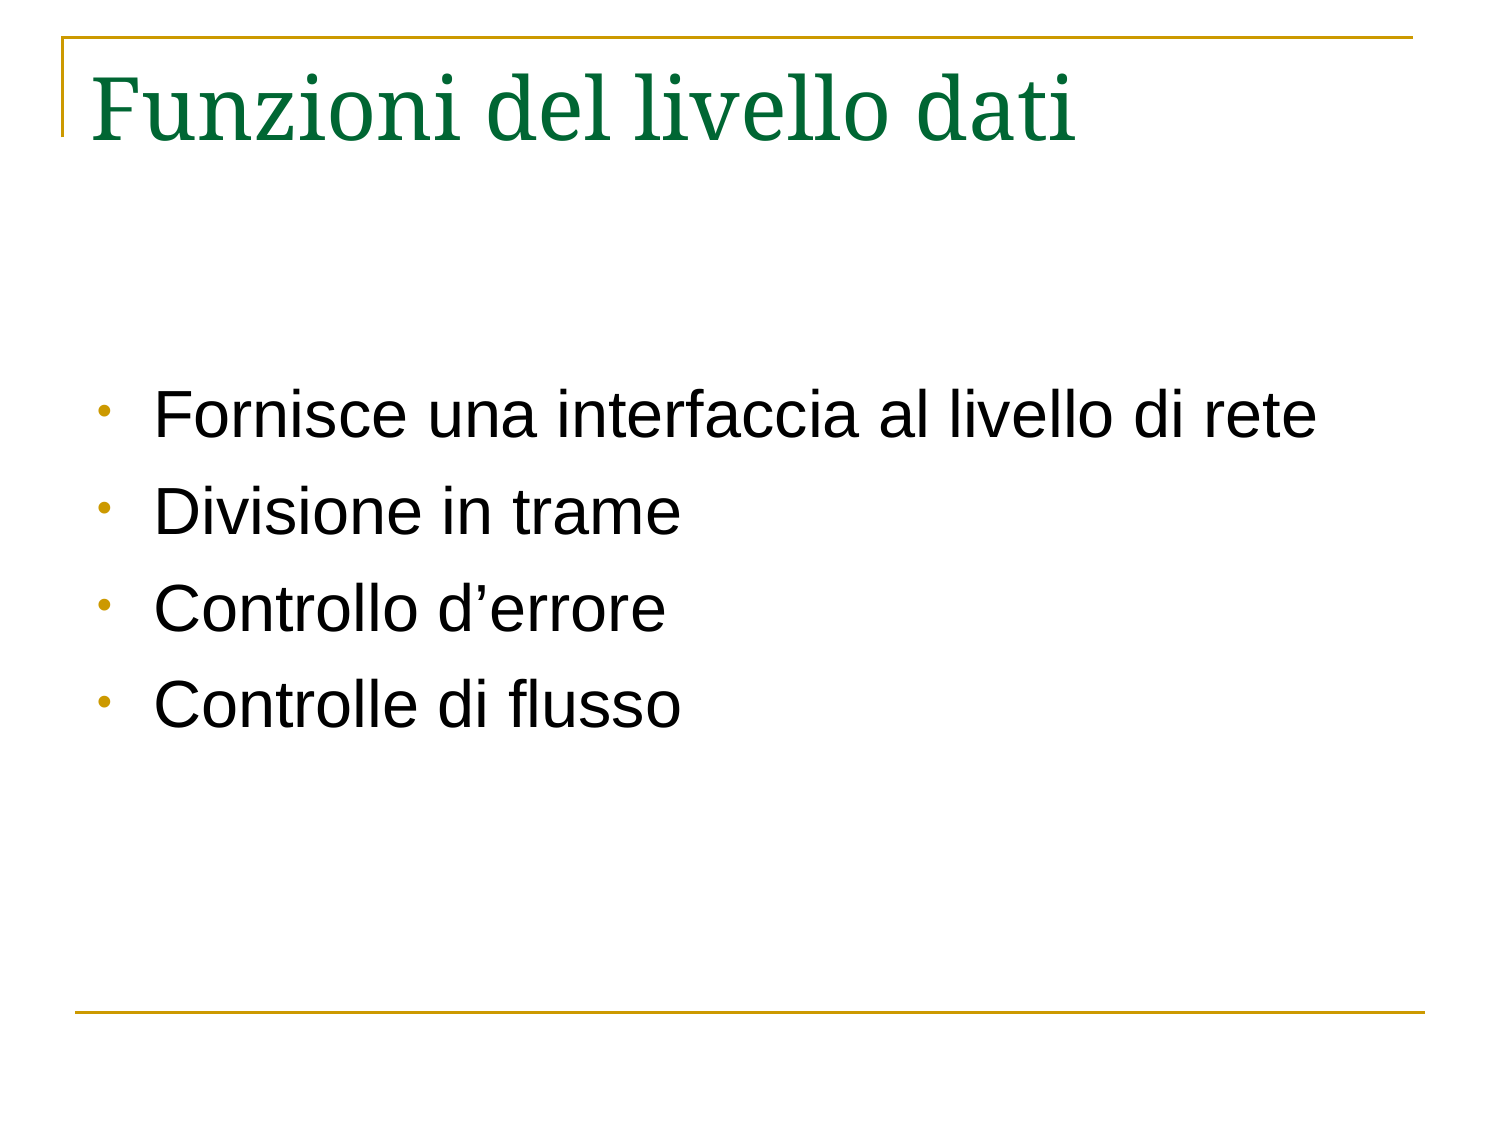

# Funzioni del livello dati
Fornisce una interfaccia al livello di rete
Divisione in trame
Controllo d’errore
Controlle di flusso